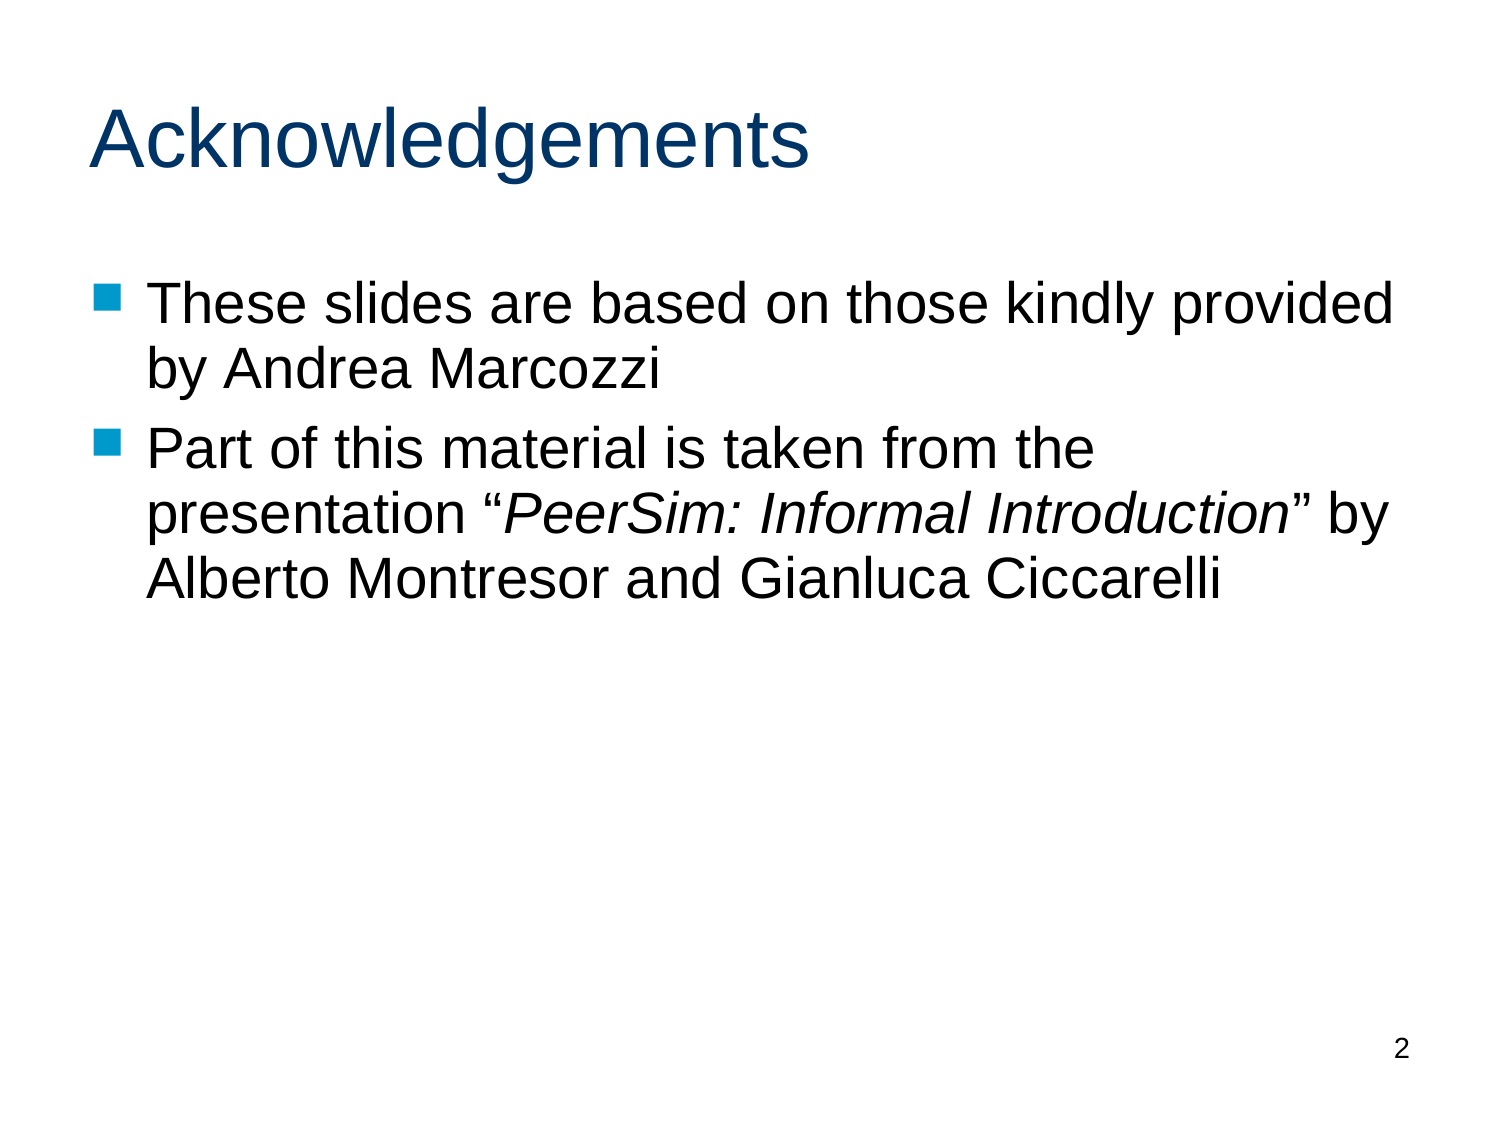

# Acknowledgements
These slides are based on those kindly provided by Andrea Marcozzi
Part of this material is taken from the presentation “PeerSim: Informal Introduction” by Alberto Montresor and Gianluca Ciccarelli
2